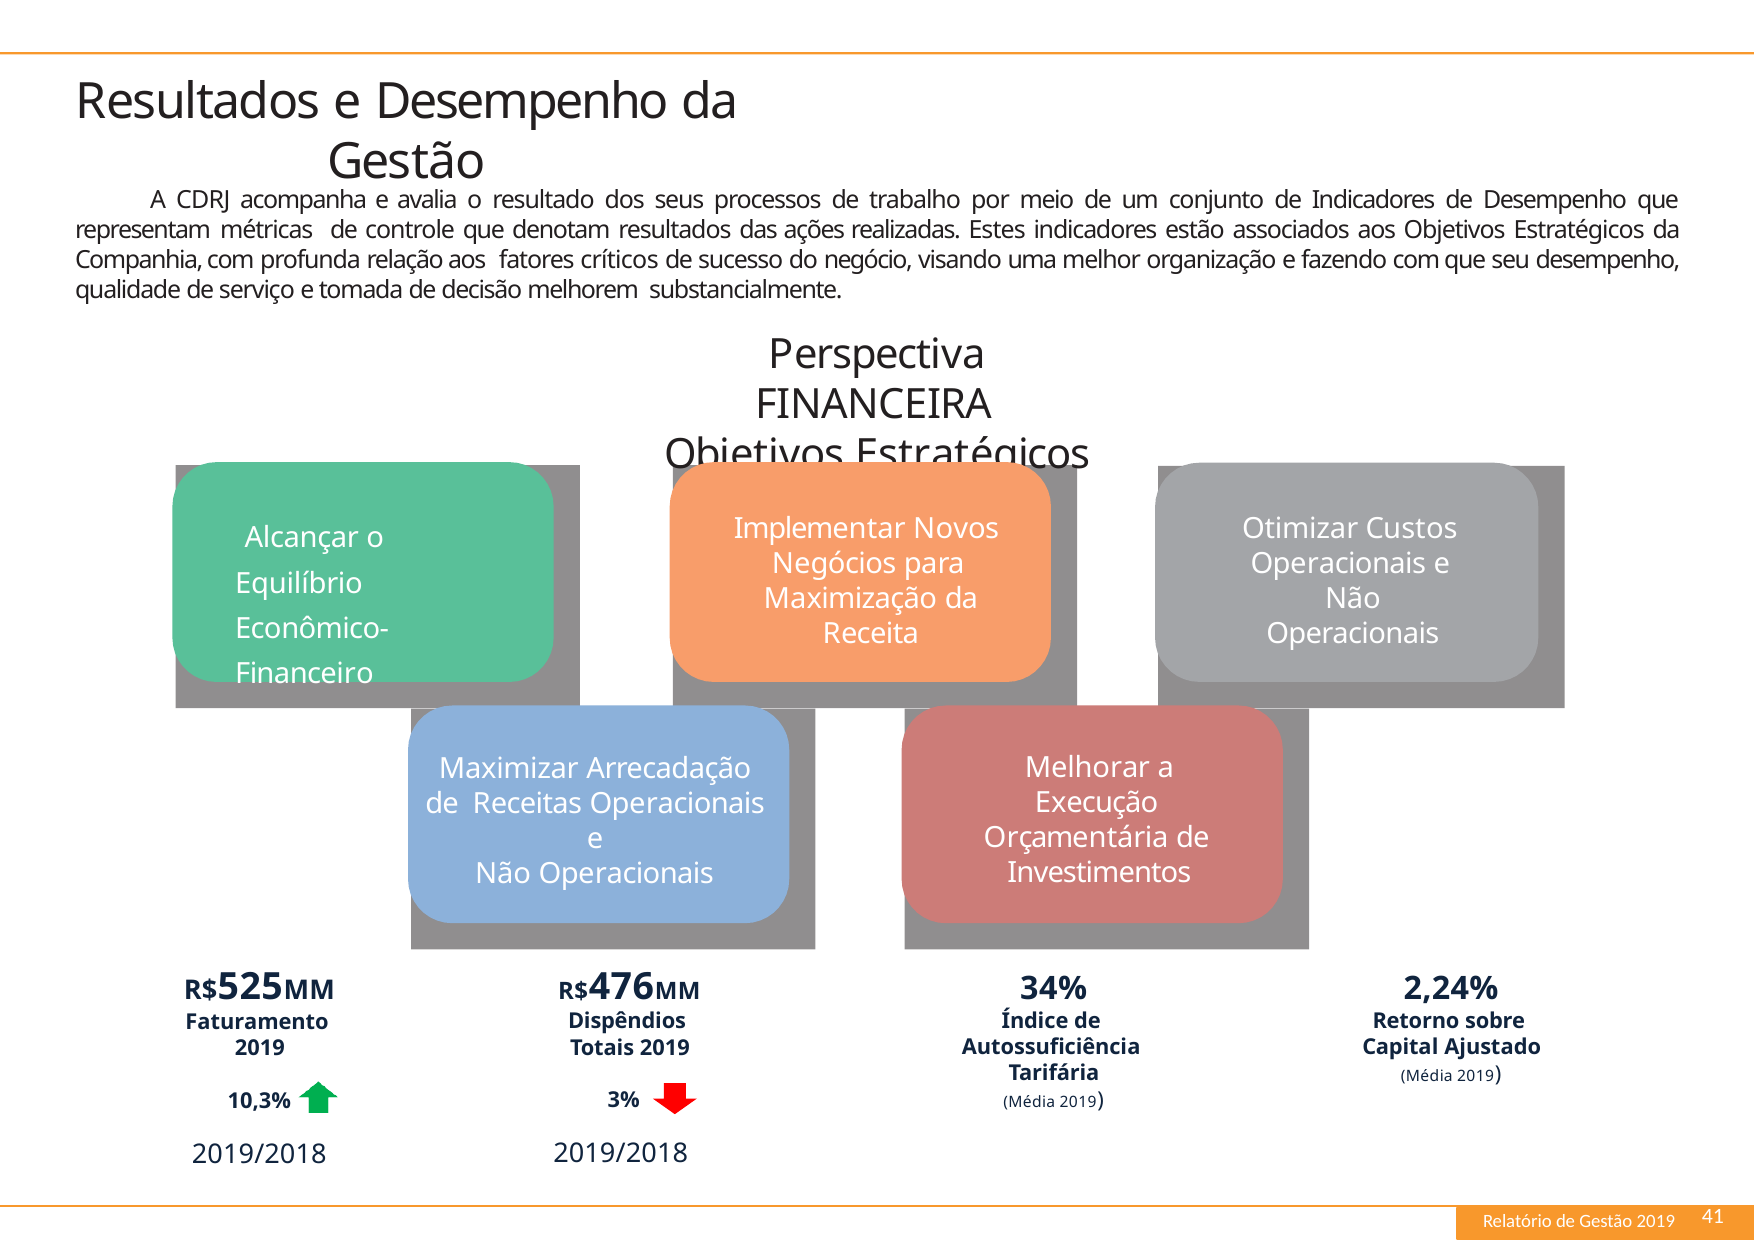

# Resultados e Desempenho da Gestão
A CDRJ acompanha e avalia o resultado dos seus processos de trabalho por meio de um conjunto de Indicadores de Desempenho que representam métricas de controle que denotam resultados das ações realizadas. Estes indicadores estão associados aos Objetivos Estratégicos da Companhia, com profunda relação aos fatores críticos de sucesso do negócio, visando uma melhor organização e fazendo com que seu desempenho, qualidade de serviço e tomada de decisão melhorem substancialmente.
Perspectiva FINANCEIRA Objetivos Estratégicos
Alcançar o Equilíbrio Econômico-Financeiro
Implementar Novos Negócios para Maximização da Receita
Otimizar Custos Operacionais e Não Operacionais
Melhorar a Execução Orçamentária de Investimentos
Maximizar Arrecadação de Receitas Operacionais e
Não Operacionais
R$476MM
Dispêndios Totais 2019
R$525MM
Faturamento 2019
34%
Índice de Autossuficiência Tarifária
(Média 2019)
2,24%
Retorno sobre Capital Ajustado
(Média 2019)
3%
10,3%
2019/2018
2019/2018
41
Relatório de Gestão 2019